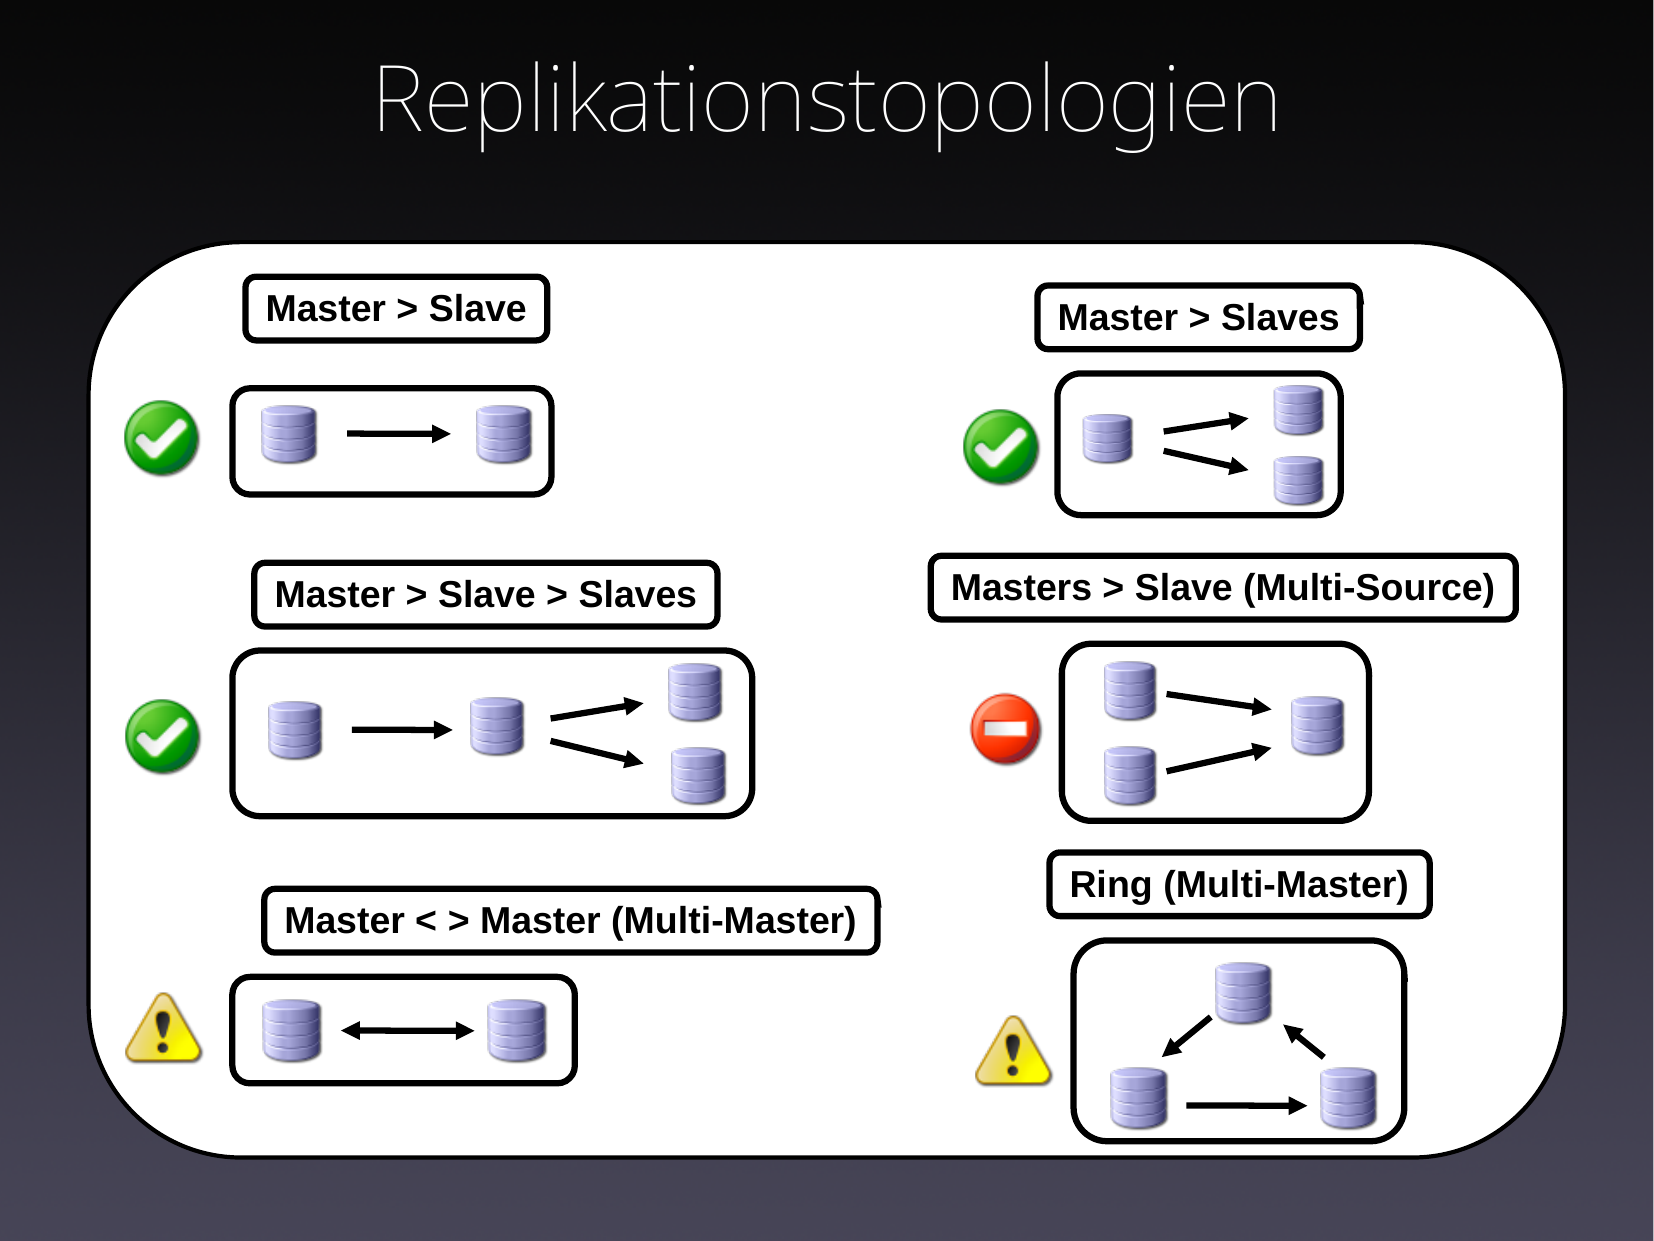

# Replikationstopologien
Master > Slave
Master > Slaves
Masters > Slave (Multi-Source)
Master > Slave > Slaves
Ring (Multi-Master)
Master < > Master (Multi-Master)